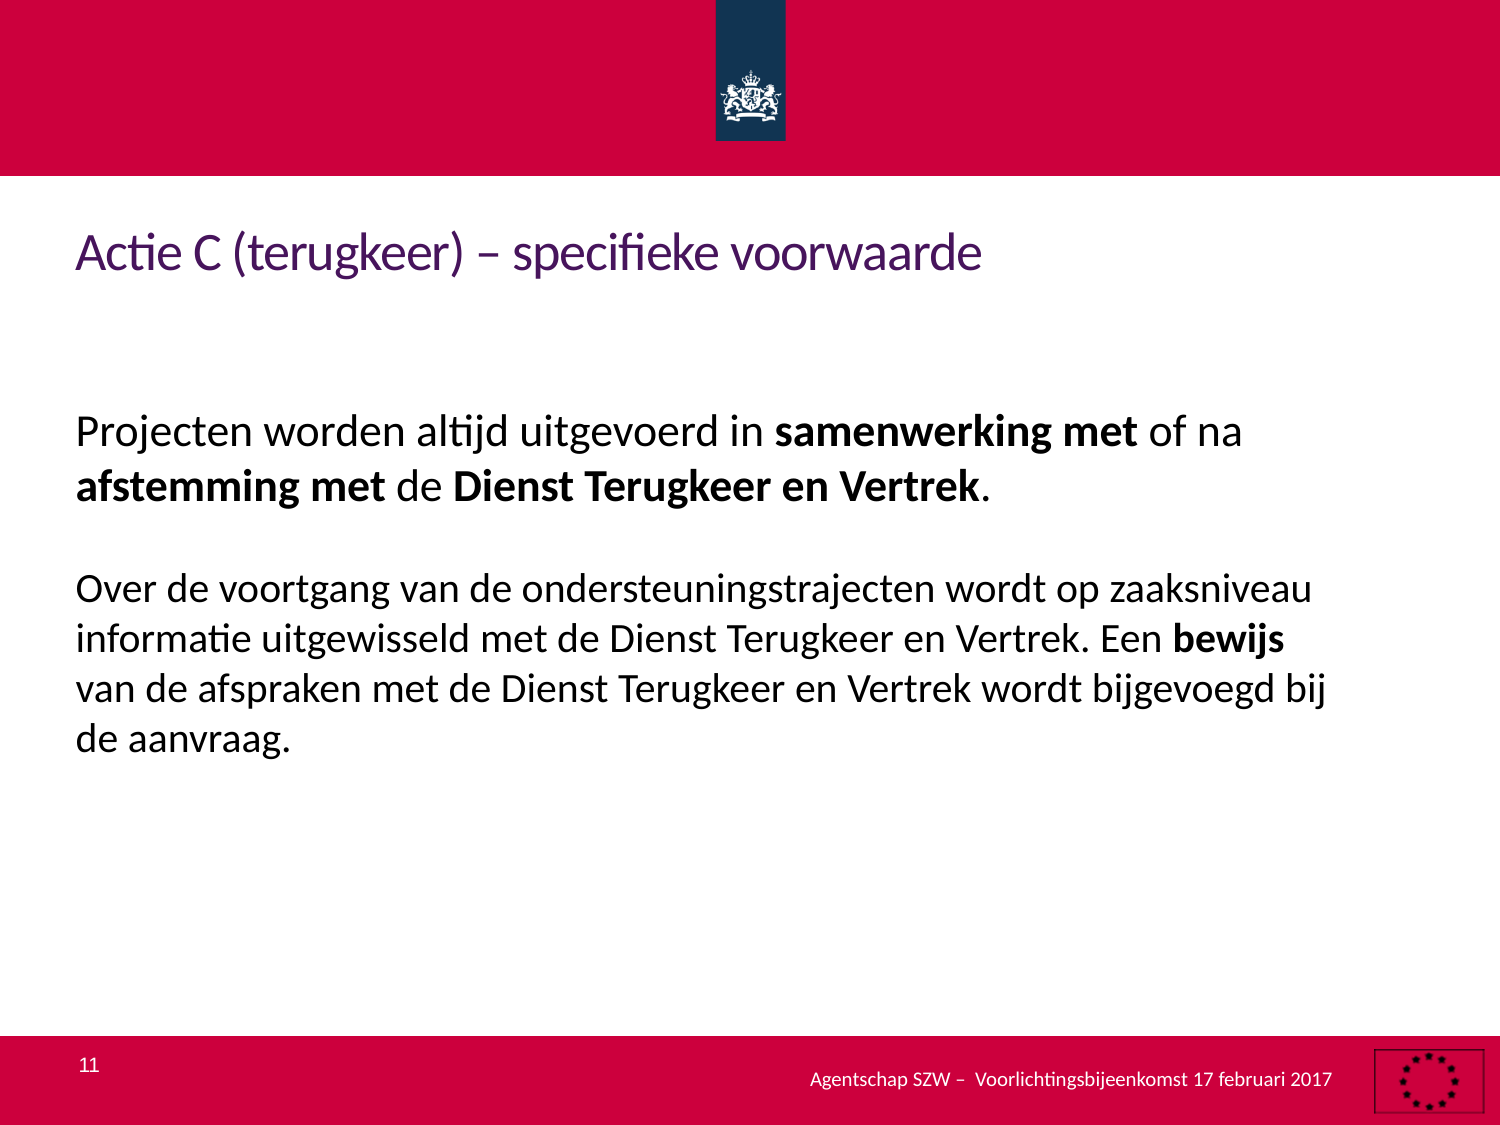

# Actie C (terugkeer) – specifieke voorwaarde
Projecten worden altijd uitgevoerd in samenwerking met of na afstemming met de Dienst Terugkeer en Vertrek.
Over de voortgang van de ondersteuningstrajecten wordt op zaaksniveau informatie uitgewisseld met de Dienst Terugkeer en Vertrek. Een bewijs van de afspraken met de Dienst Terugkeer en Vertrek wordt bijgevoegd bij de aanvraag.
10
Agentschap SZW – Voorlichtingsbijeenkomst 17 februari 2017